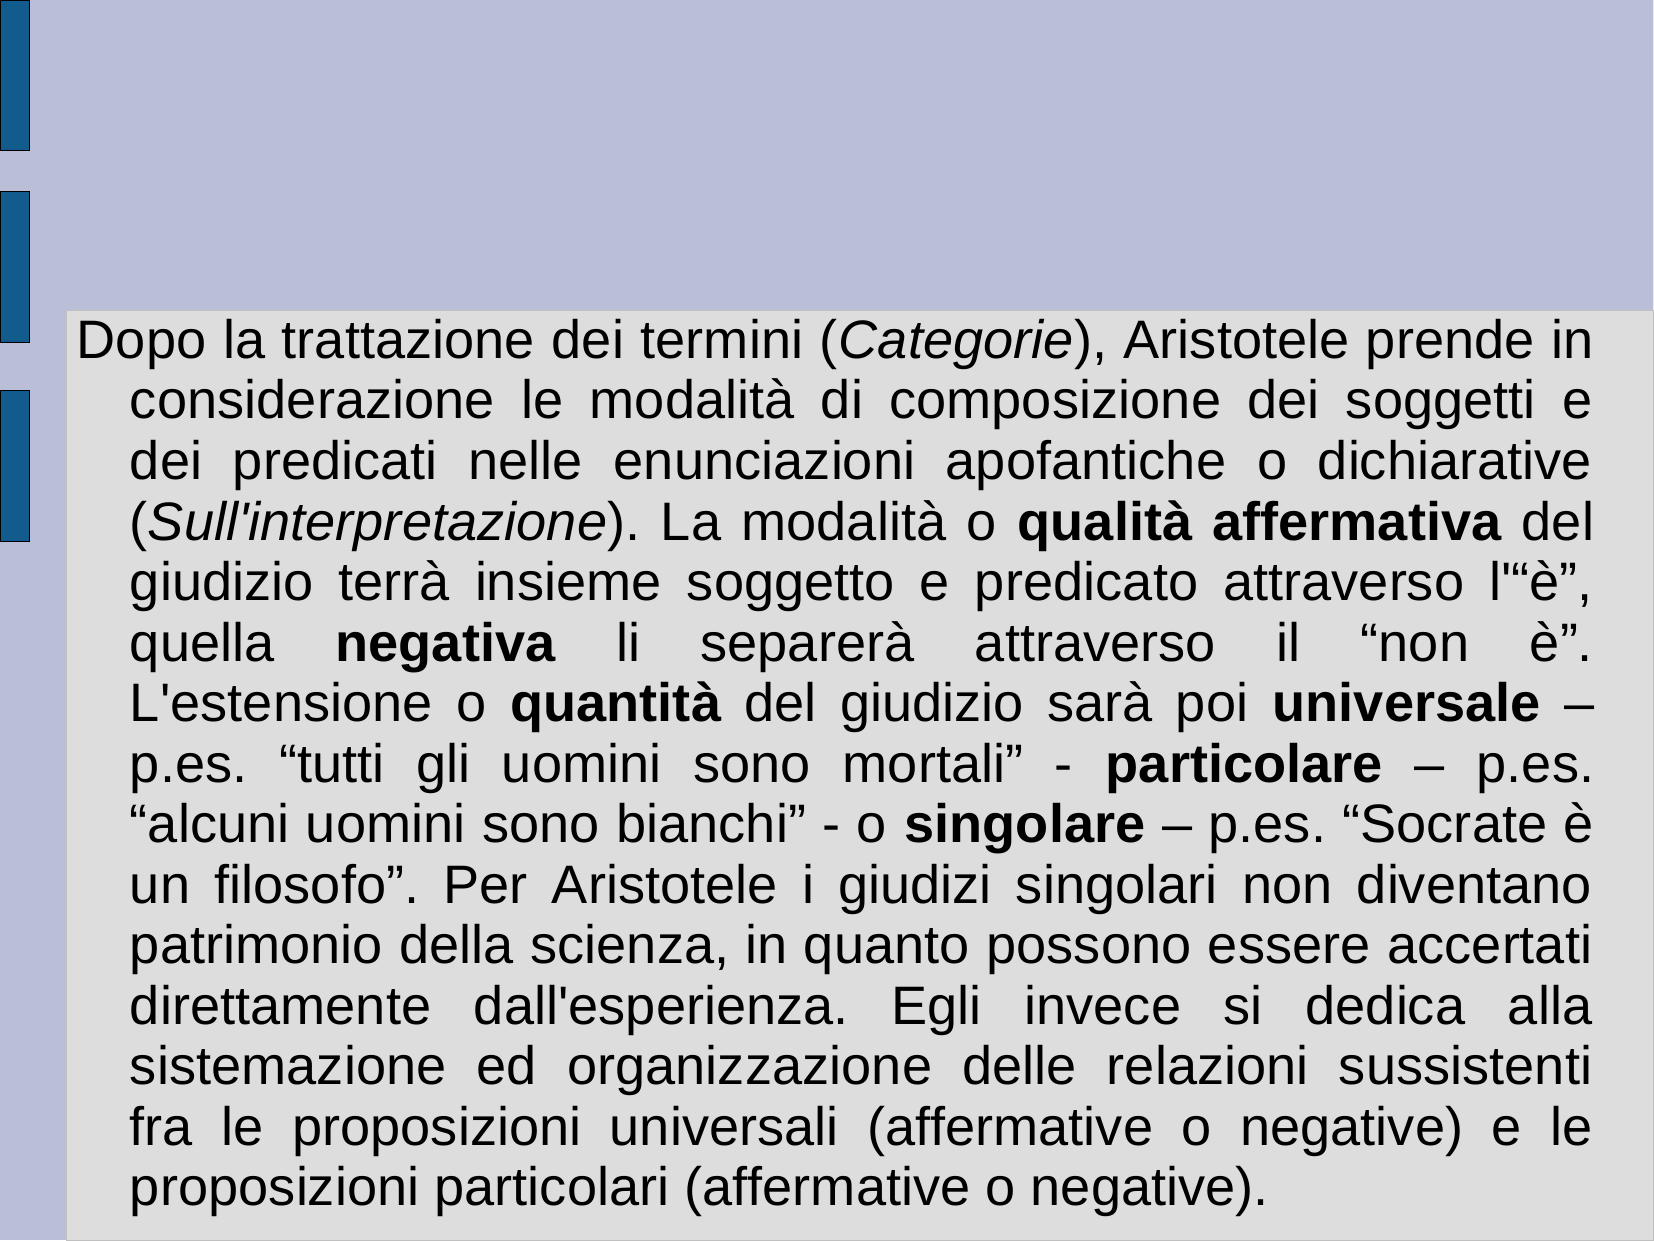

#
Dopo la trattazione dei termini (Categorie), Aristotele prende in considerazione le modalità di composizione dei soggetti e dei predicati nelle enunciazioni apofantiche o dichiarative (Sull'interpretazione). La modalità o qualità affermativa del giudizio terrà insieme soggetto e predicato attraverso l'“è”, quella negativa li separerà attraverso il “non è”. L'estensione o quantità del giudizio sarà poi universale – p.es. “tutti gli uomini sono mortali” - particolare – p.es. “alcuni uomini sono bianchi” - o singolare – p.es. “Socrate è un filosofo”. Per Aristotele i giudizi singolari non diventano patrimonio della scienza, in quanto possono essere accertati direttamente dall'esperienza. Egli invece si dedica alla sistemazione ed organizzazione delle relazioni sussistenti fra le proposizioni universali (affermative o negative) e le proposizioni particolari (affermative o negative).